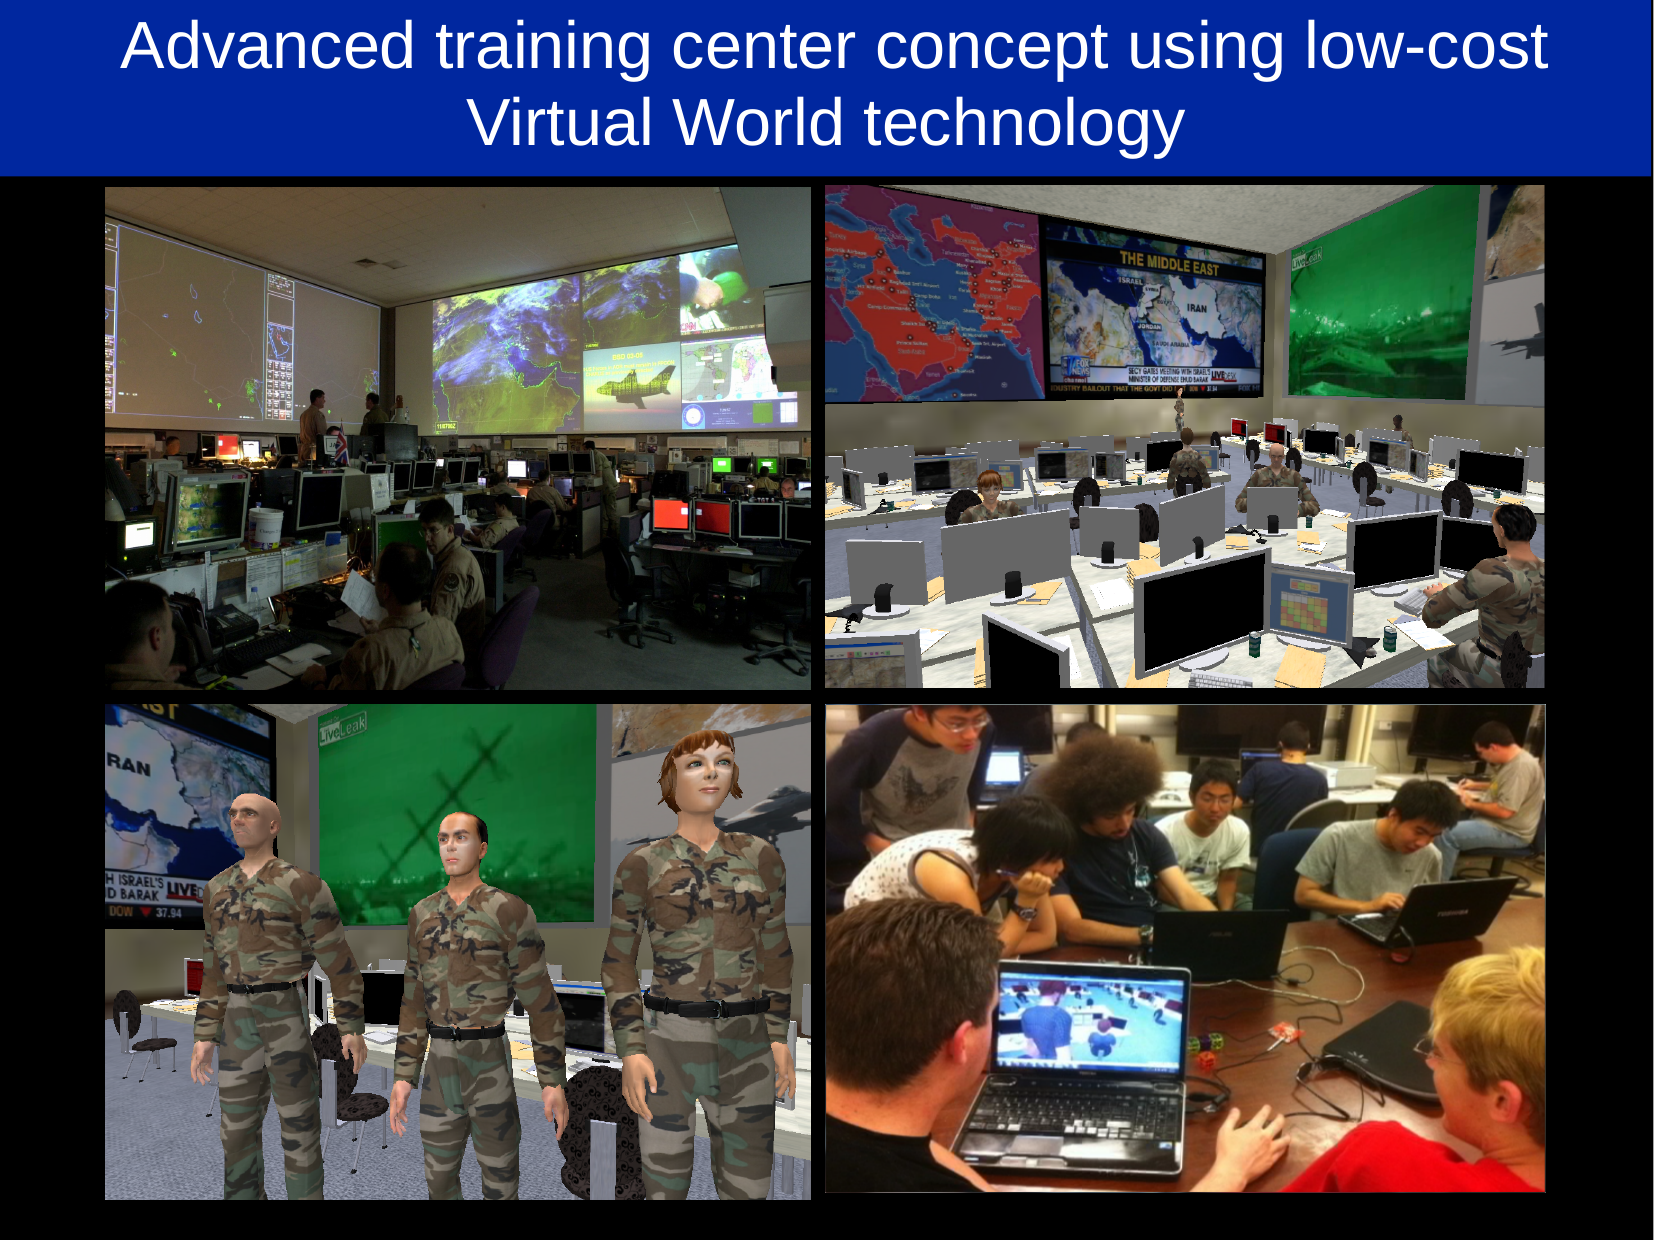

Advanced training center concept using low-cost Virtual World technology
#